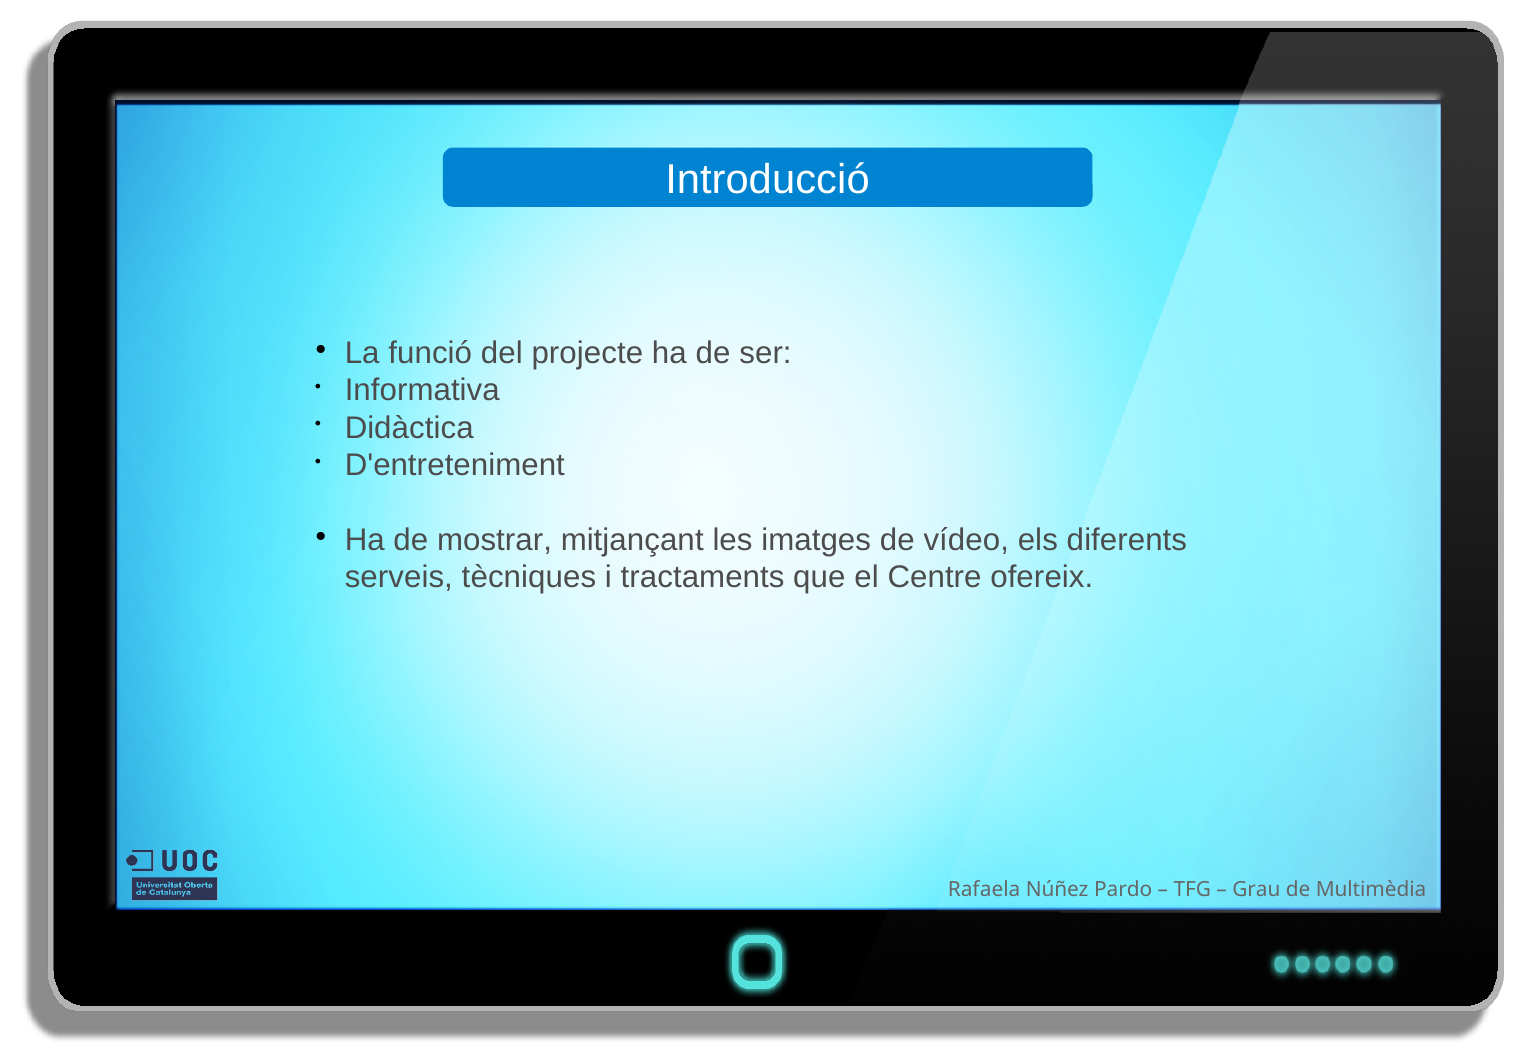

Introducció
La funció del projecte ha de ser:
Informativa
Didàctica
D'entreteniment
Ha de mostrar, mitjançant les imatges de vídeo, els diferents serveis, tècniques i tractaments que el Centre ofereix.
Rafaela Núñez Pardo – TFG – Grau de Multimèdia